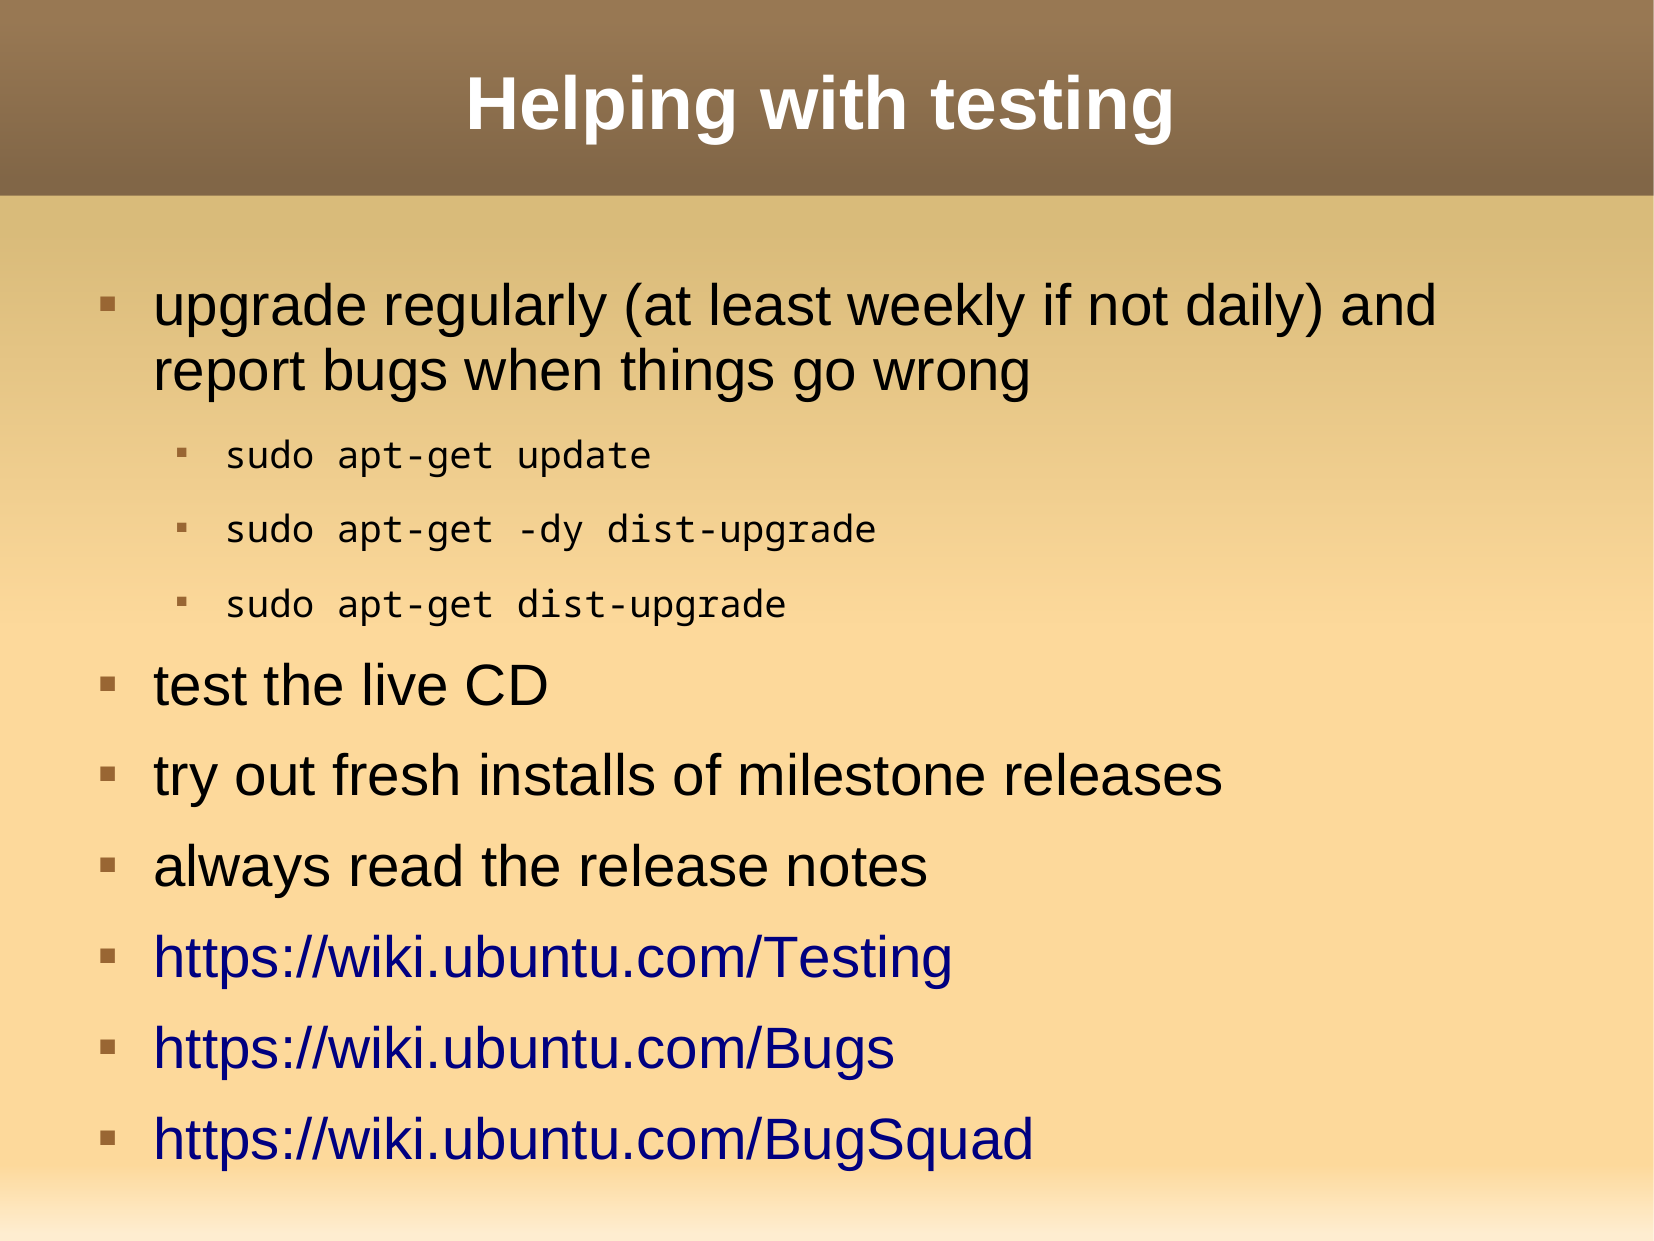

# Helping with testing
upgrade regularly (at least weekly if not daily) and report bugs when things go wrong
sudo apt-get update
sudo apt-get -dy dist-upgrade
sudo apt-get dist-upgrade
test the live CD
try out fresh installs of milestone releases
always read the release notes
https://wiki.ubuntu.com/Testing
https://wiki.ubuntu.com/Bugs
https://wiki.ubuntu.com/BugSquad